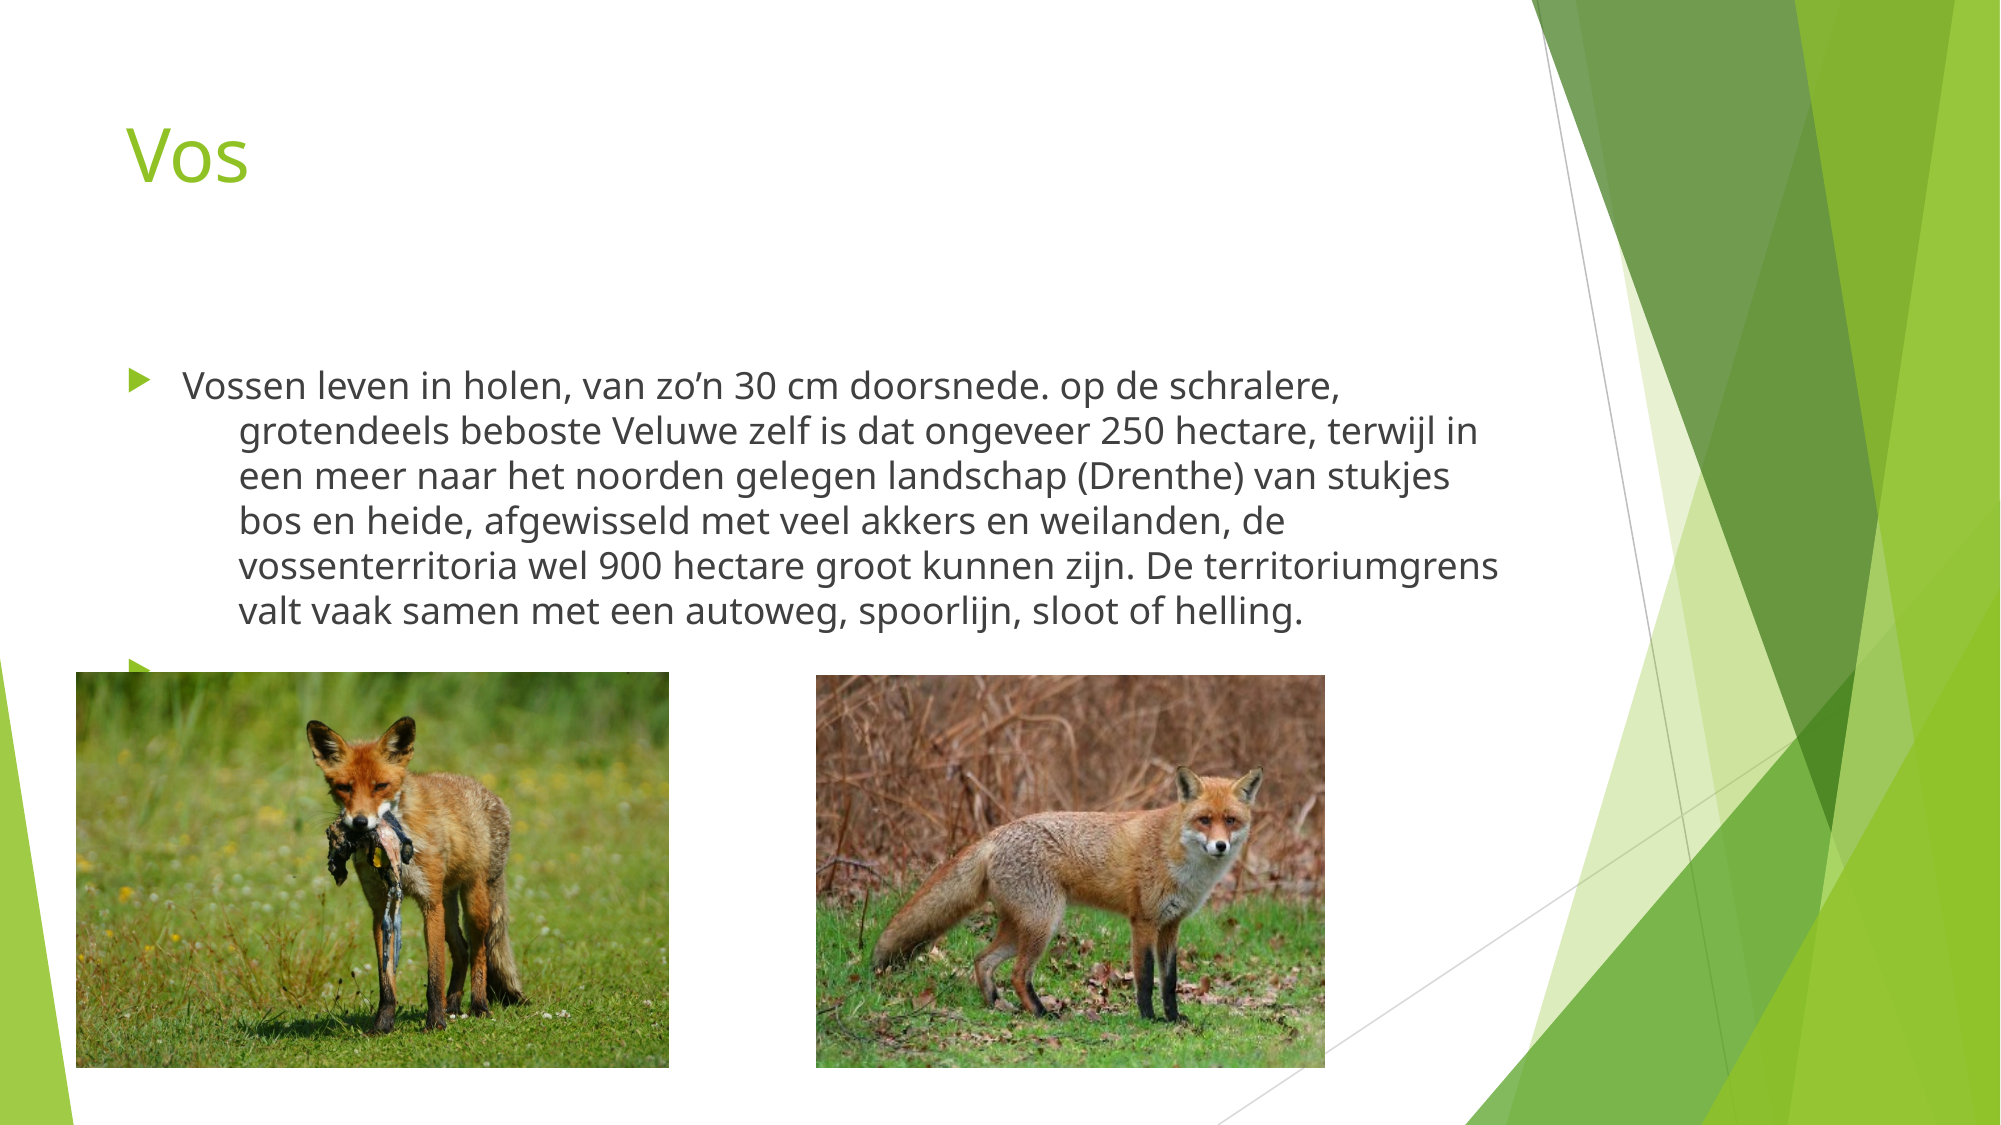

# Vos
Vossen leven in holen, van zo’n 30 cm doorsnede. op de schralere, grotendeels beboste Veluwe zelf is dat ongeveer 250 hectare, terwijl in een meer naar het noorden gelegen landschap (Drenthe) van stukjes bos en heide, afgewisseld met veel akkers en weilanden, de vossenterritoria wel 900 hectare groot kunnen zijn. De territoriumgrens valt vaak samen met een autoweg, spoorlijn, sloot of helling.